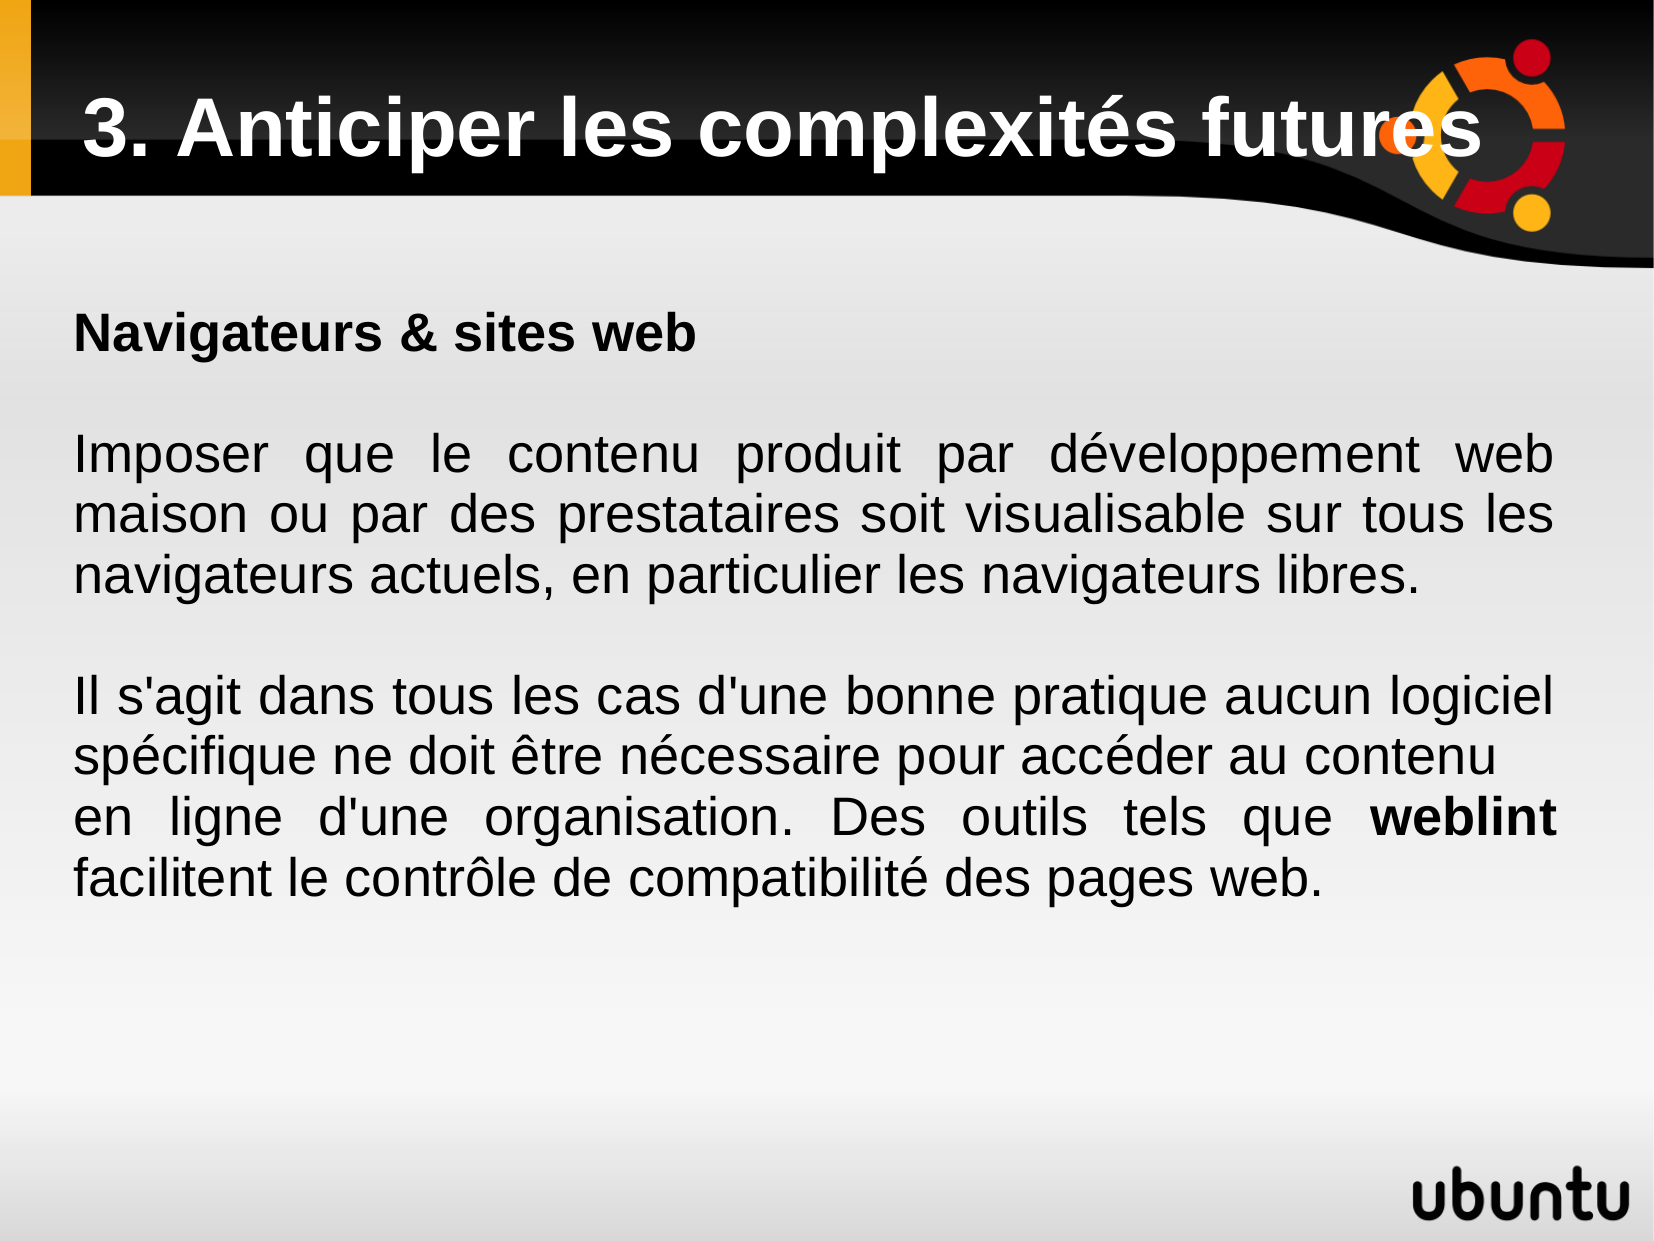

# 3. Anticiper les complexités futures
Navigateurs & sites web
Imposer que le contenu produit par développement web maison ou par des prestataires soit visualisable sur tous les navigateurs actuels, en particulier les navigateurs libres.
Il s'agit dans tous les cas d'une bonne pratique aucun logiciel spécifique ne doit être nécessaire pour accéder au contenu
en ligne d'une organisation. Des outils tels que weblint facilitent le contrôle de compatibilité des pages web.